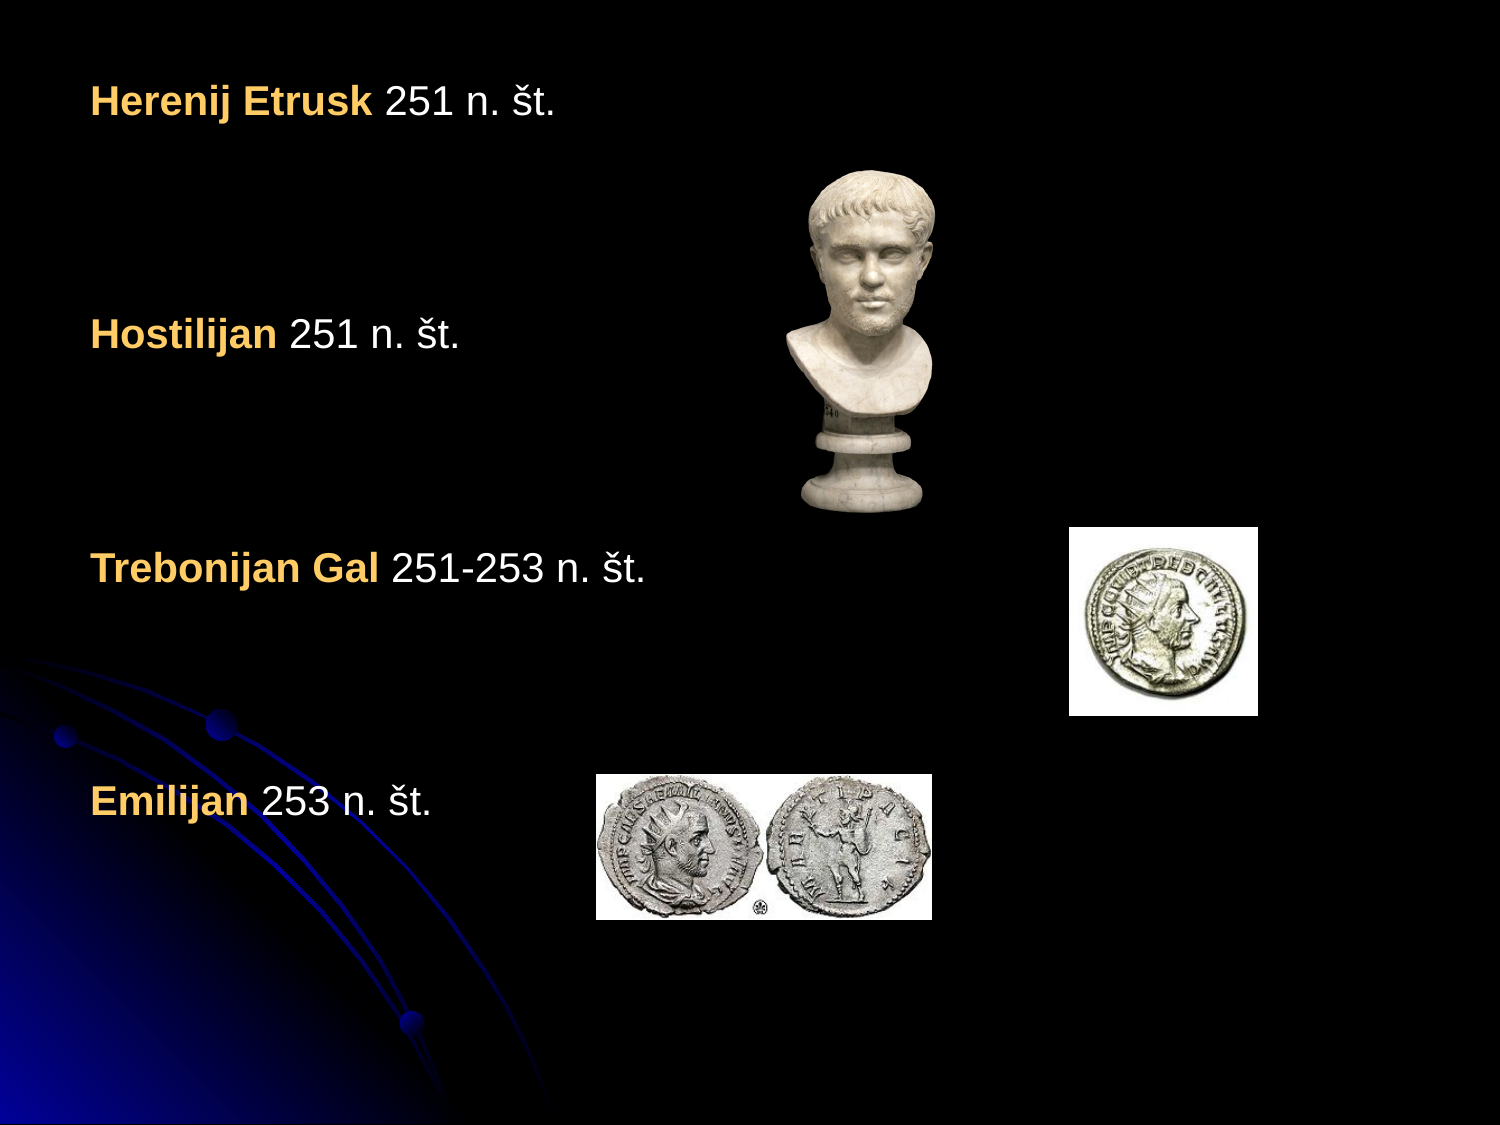

# Herenij Etrusk 251 n. št.
Hostilijan 251 n. št.
Trebonijan Gal 251-253 n. št.
Emilijan 253 n. št.